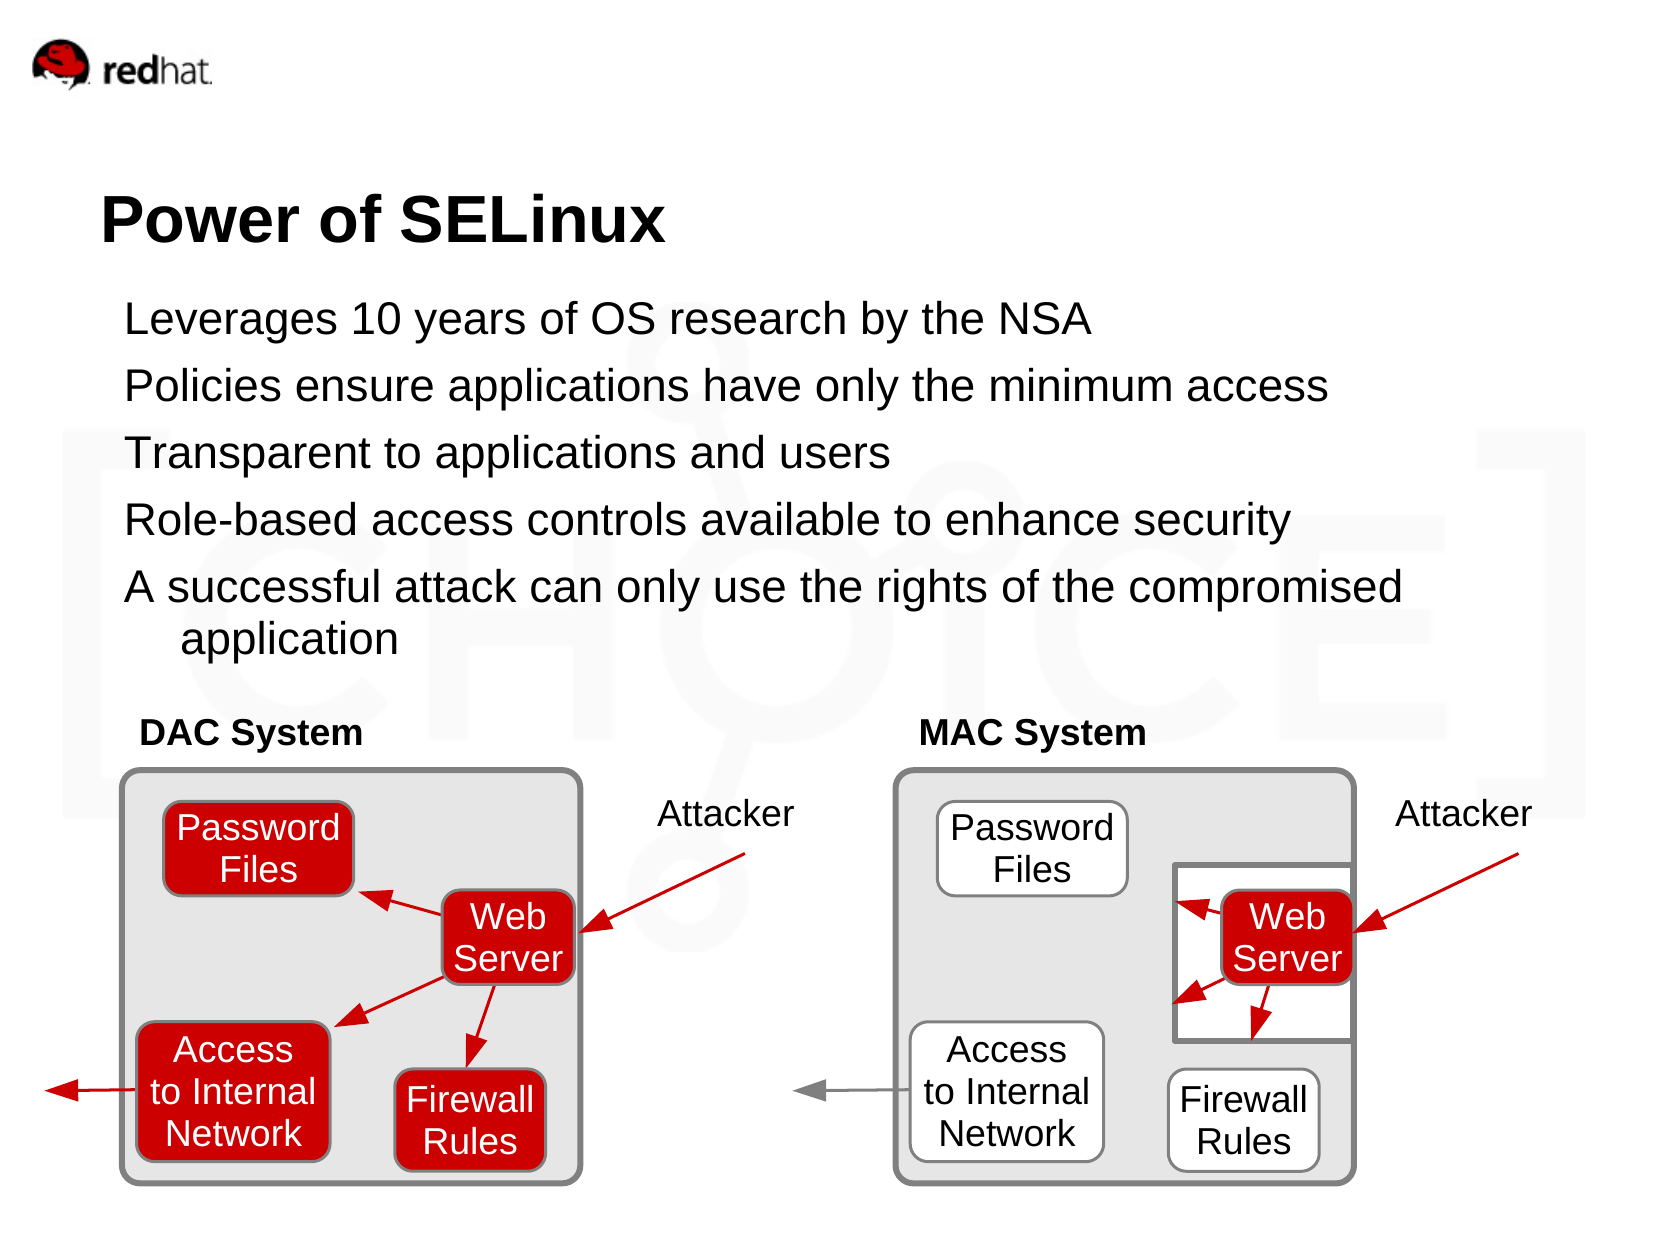

# Power of SELinux
Leverages 10 years of OS research by the NSA
Policies ensure applications have only the minimum access
Transparent to applications and users
Role-based access controls available to enhance security
A successful attack can only use the rights of the compromised application
DAC System
MAC System
Attacker
Attacker
Password
Files
Password
Files
Web
Server
Web
Server
Access
to Internal
Network
Access
to Internal
Network
Firewall
Rules
Firewall
Rules